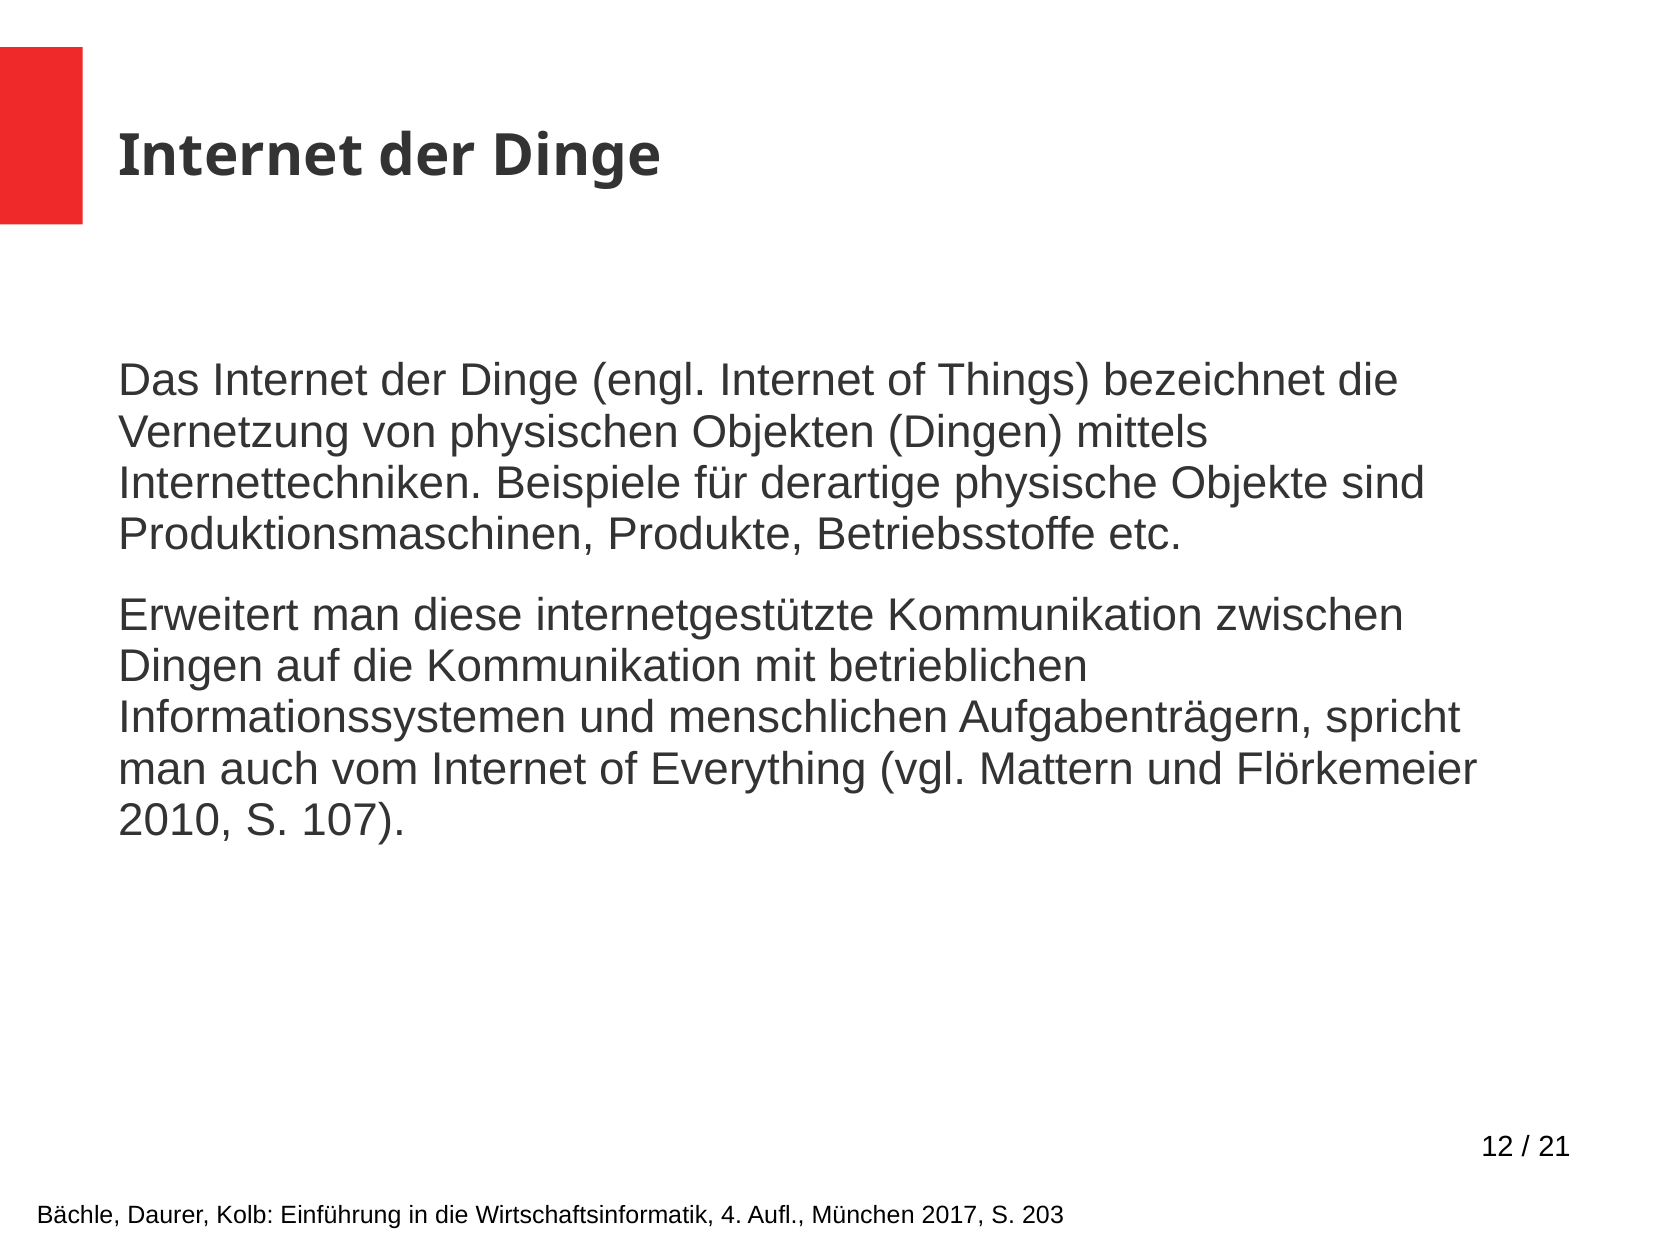

# Internet der Dinge
Das Internet der Dinge (engl. Internet of Things) bezeichnet die Vernetzung von physischen Objekten (Dingen) mittels Internettechniken. Beispiele für derartige physische Objekte sind Produktionsmaschinen, Produkte, Betriebsstoffe etc.
Erweitert man diese internetgestützte Kommunikation zwischen Dingen auf die Kommunikation mit betrieblichen Informationssystemen und menschlichen Aufgabenträgern, spricht man auch vom Internet of Everything (vgl. Mattern und Flörkemeier 2010, S. 107).
12
Bächle, Daurer, Kolb: Einführung in die Wirtschaftsinformatik, 4. Aufl., München 2017, S. 203